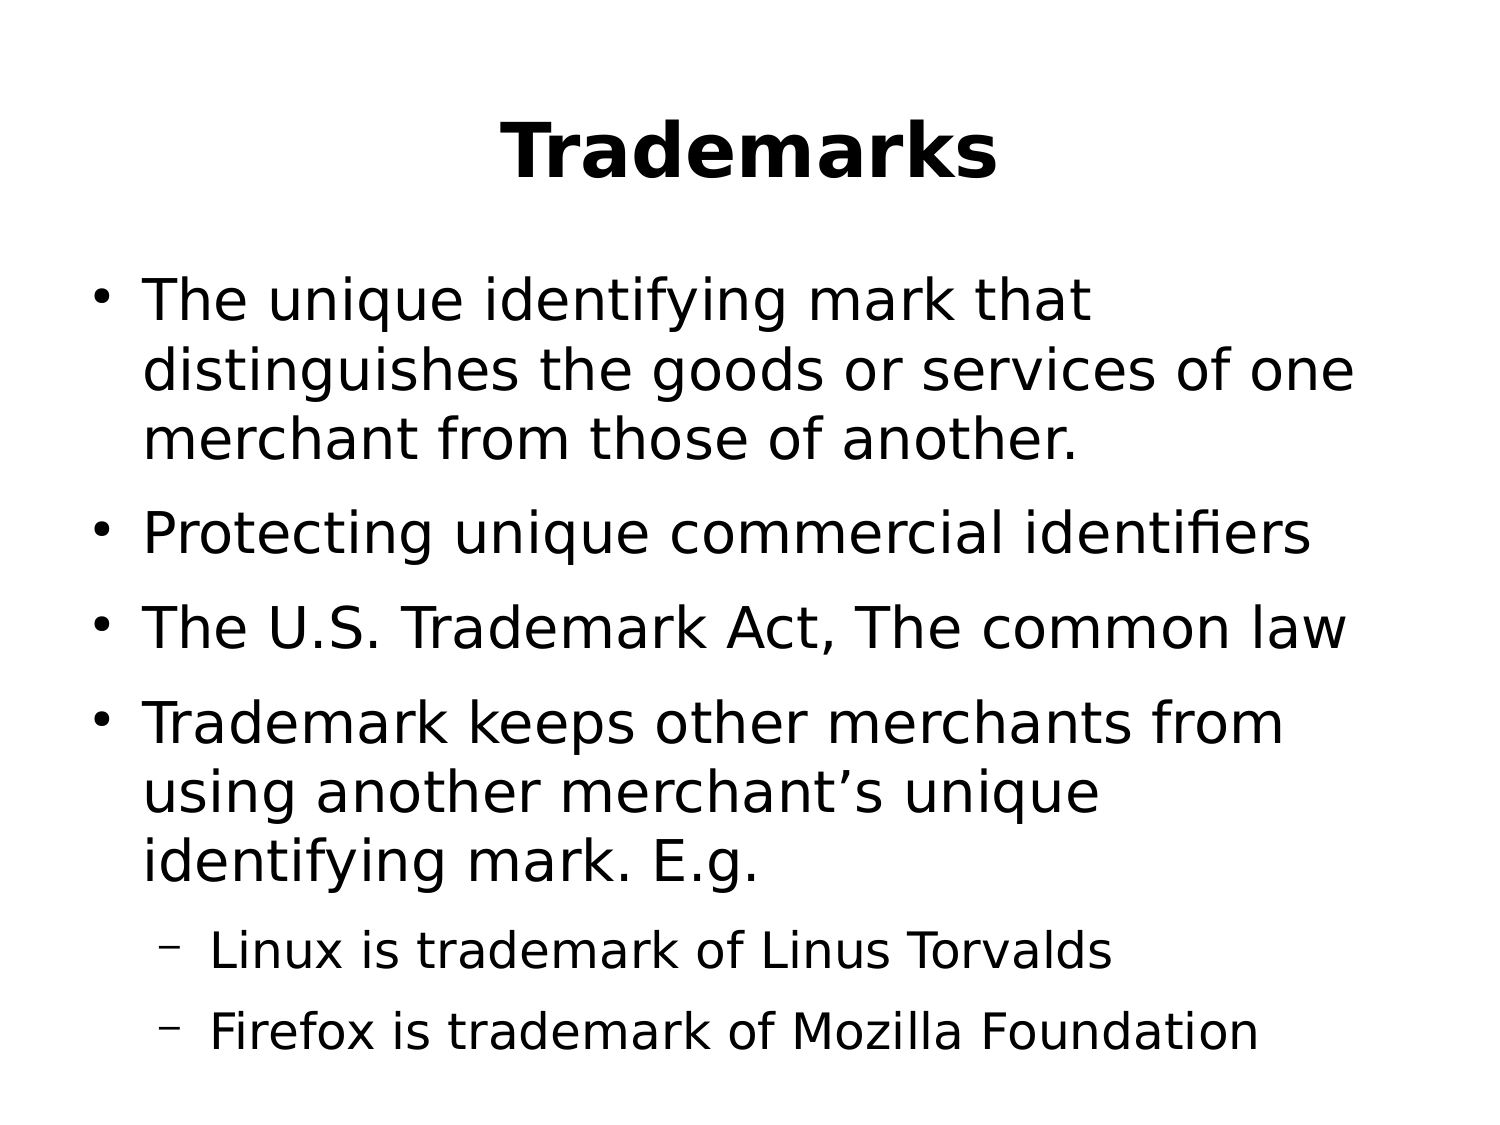

# Trademarks
The unique identifying mark that distinguishes the goods or services of one merchant from those of another.
Protecting unique commercial identifiers
The U.S. Trademark Act, The common law
Trademark keeps other merchants from using another merchant’s unique identifying mark. E.g.
Linux is trademark of Linus Torvalds
Firefox is trademark of Mozilla Foundation